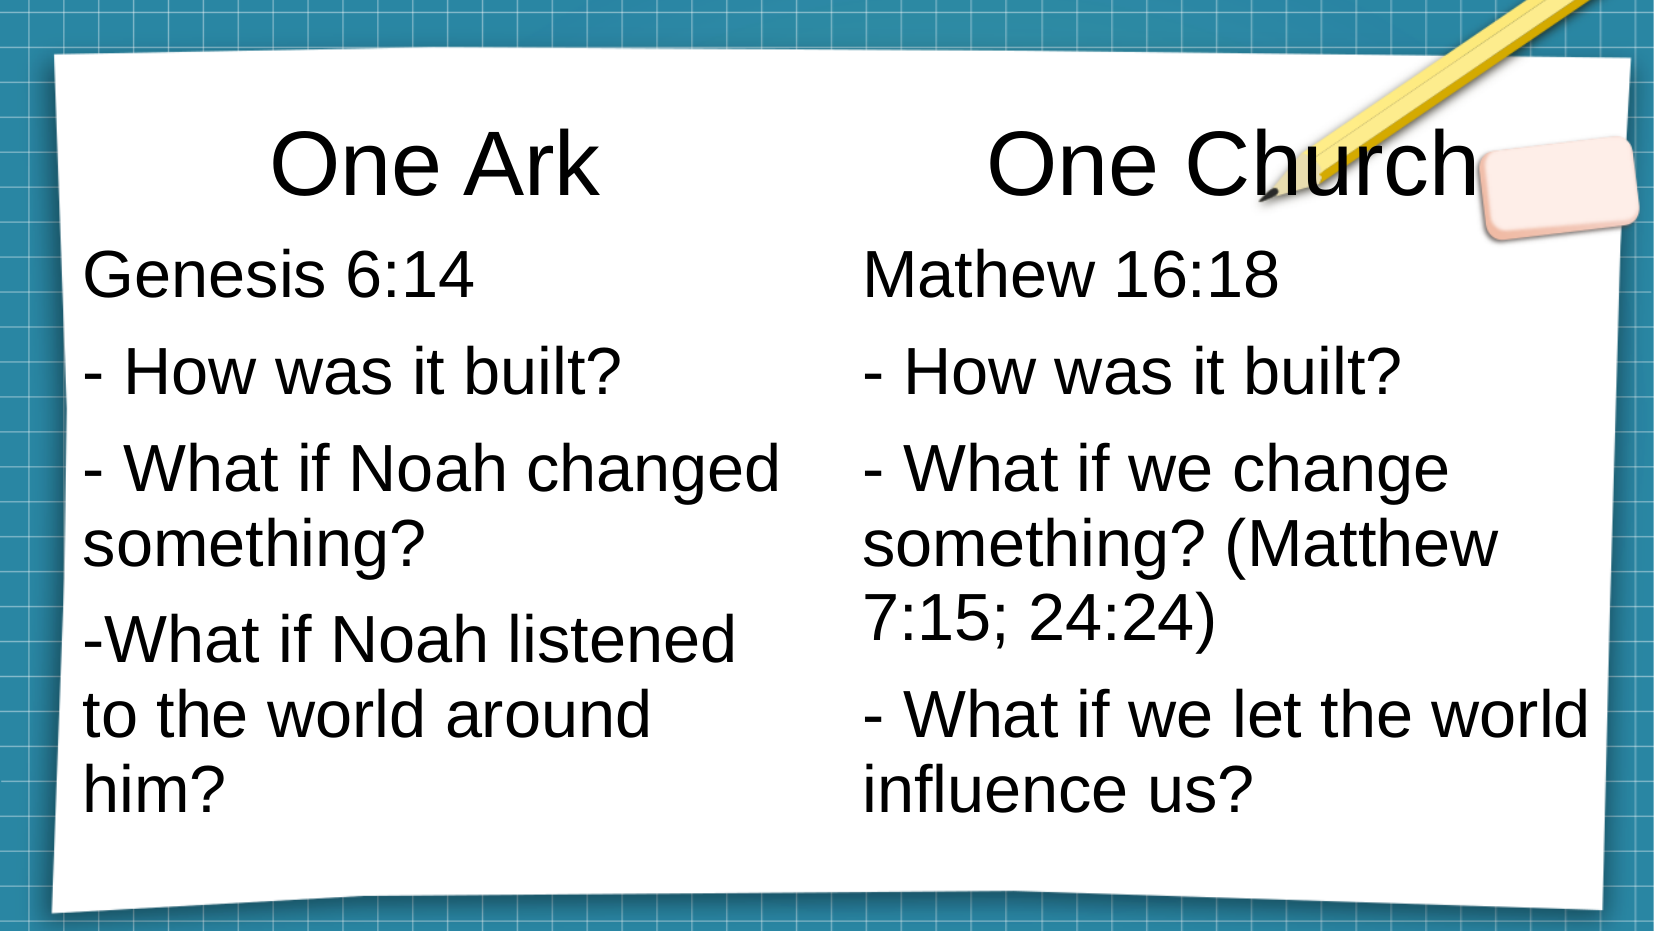

# One Ark
Genesis 6:14
- How was it built?
- What if Noah changed something?
-What if Noah listened to the world around him?
One Church
Mathew 16:18
- How was it built?
- What if we change something? (Matthew 7:15; 24:24)
- What if we let the world influence us?